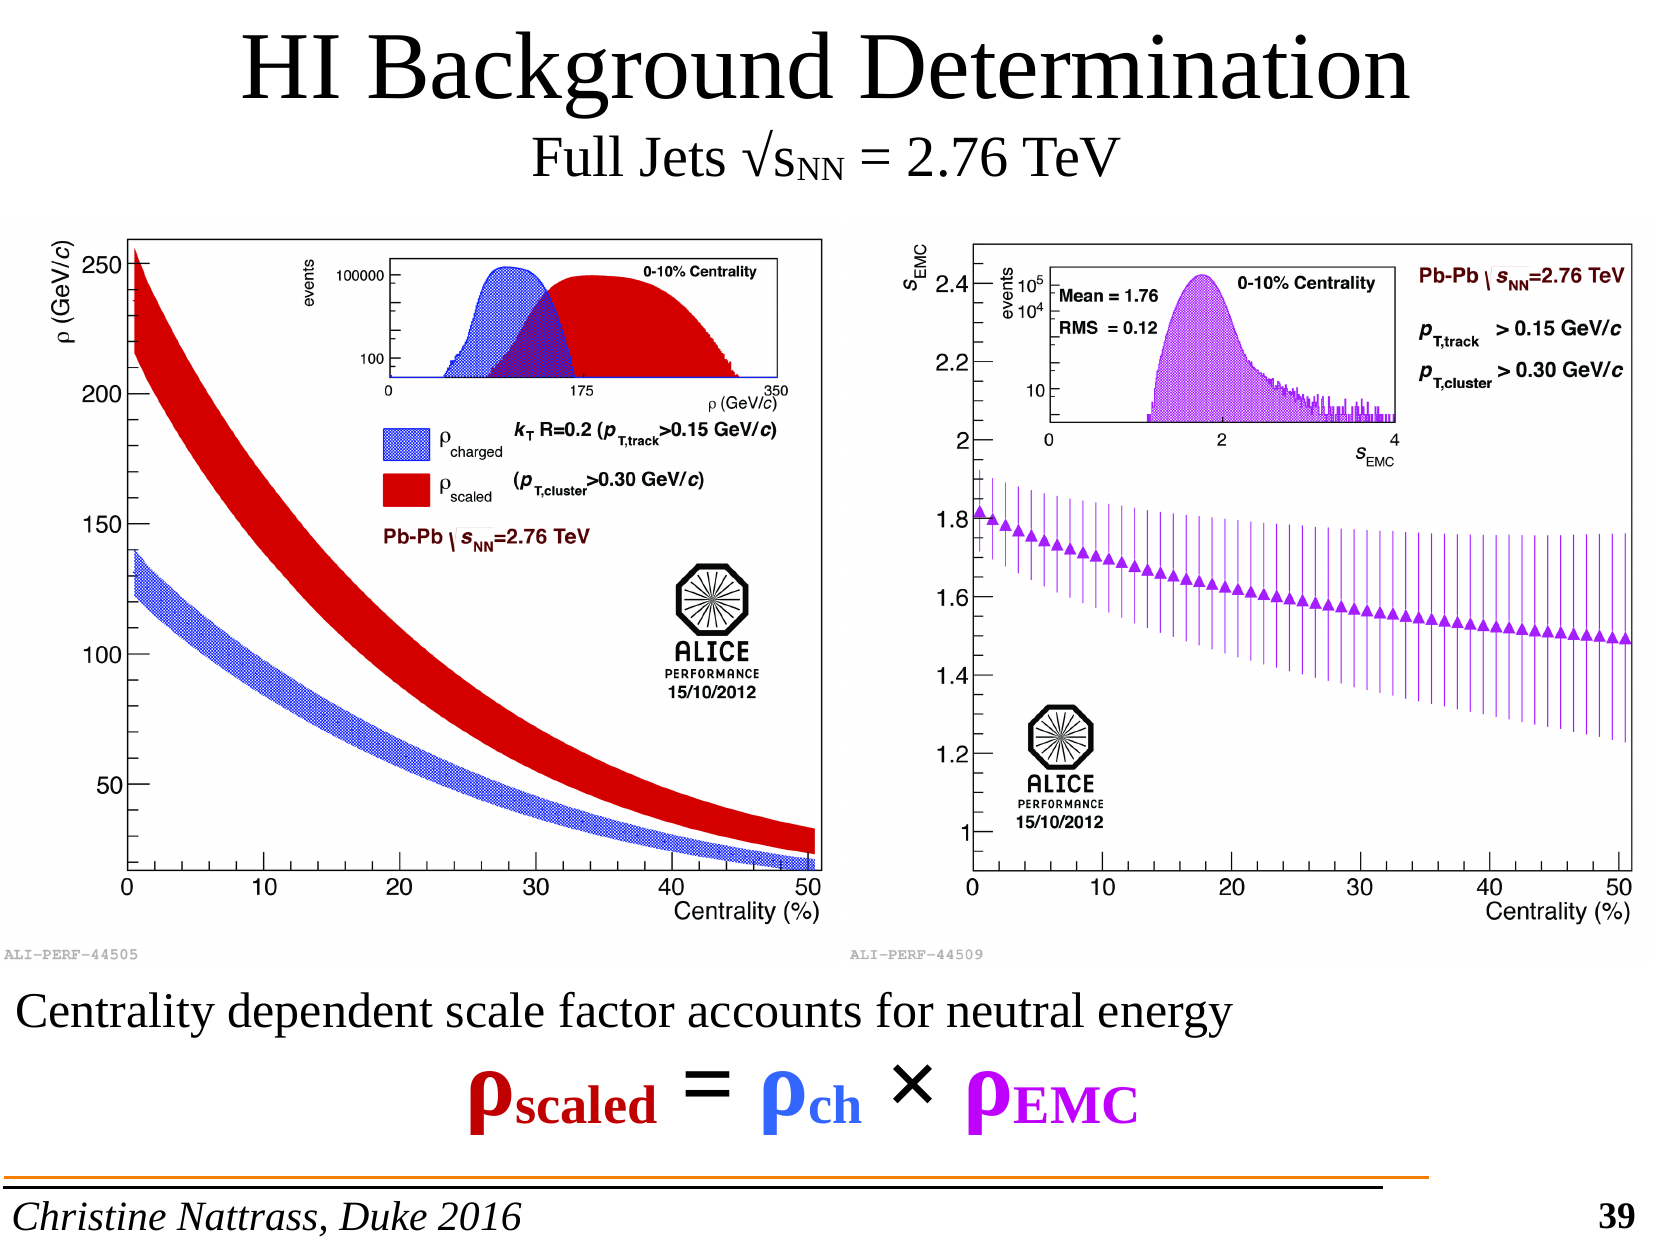

HI Background Determination
Full Jets √sNN = 2.76 TeV
# Centrality dependent scale factor accounts for neutral energy
ρscaled = ρch × ρEMC